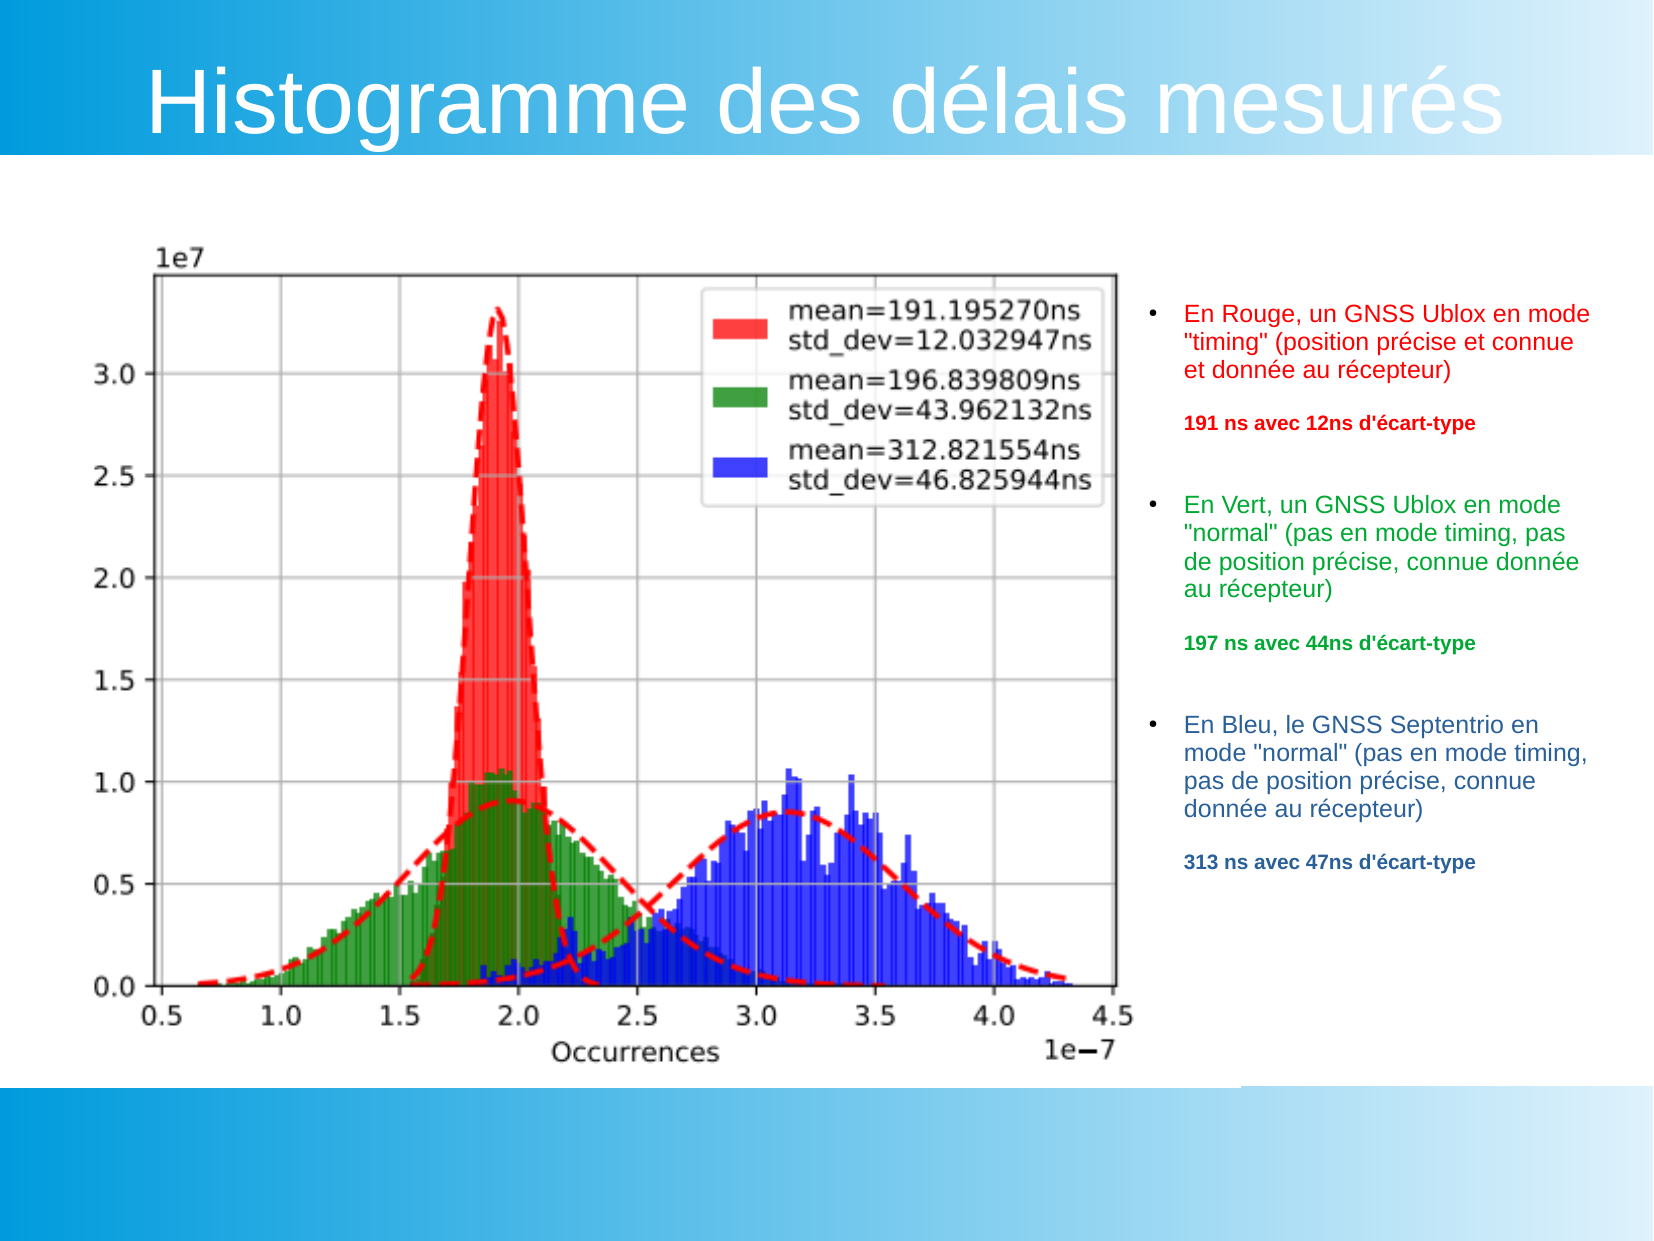

# Histogramme des délais mesurés
En Rouge, un GNSS Ublox en mode "timing" (position précise et connue et donnée au récepteur)
191 ns avec 12ns d'écart-type
En Vert, un GNSS Ublox en mode "normal" (pas en mode timing, pas de position précise, connue donnée au récepteur)
197 ns avec 44ns d'écart-type
En Bleu, le GNSS Septentrio en mode "normal" (pas en mode timing, pas de position précise, connue donnée au récepteur)
313 ns avec 47ns d'écart-type